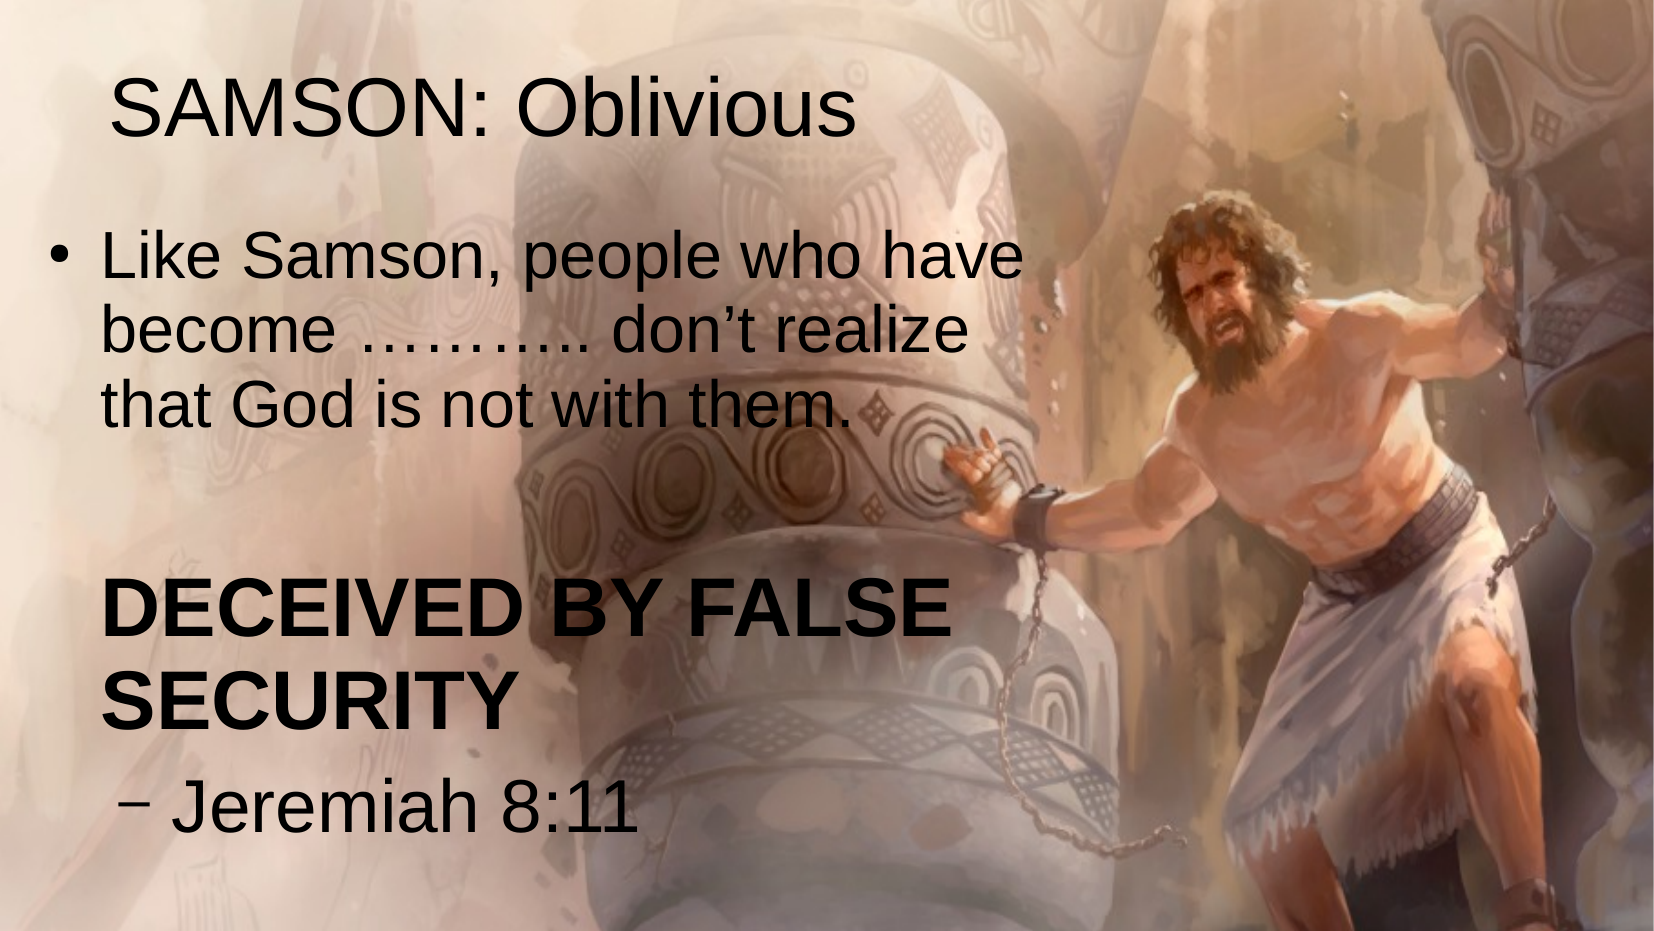

# SAMSON: Oblivious
Like Samson, people who have become ……….. don’t realize that God is not with them.
DECEIVED BY FALSE SECURITY
Jeremiah 8:11